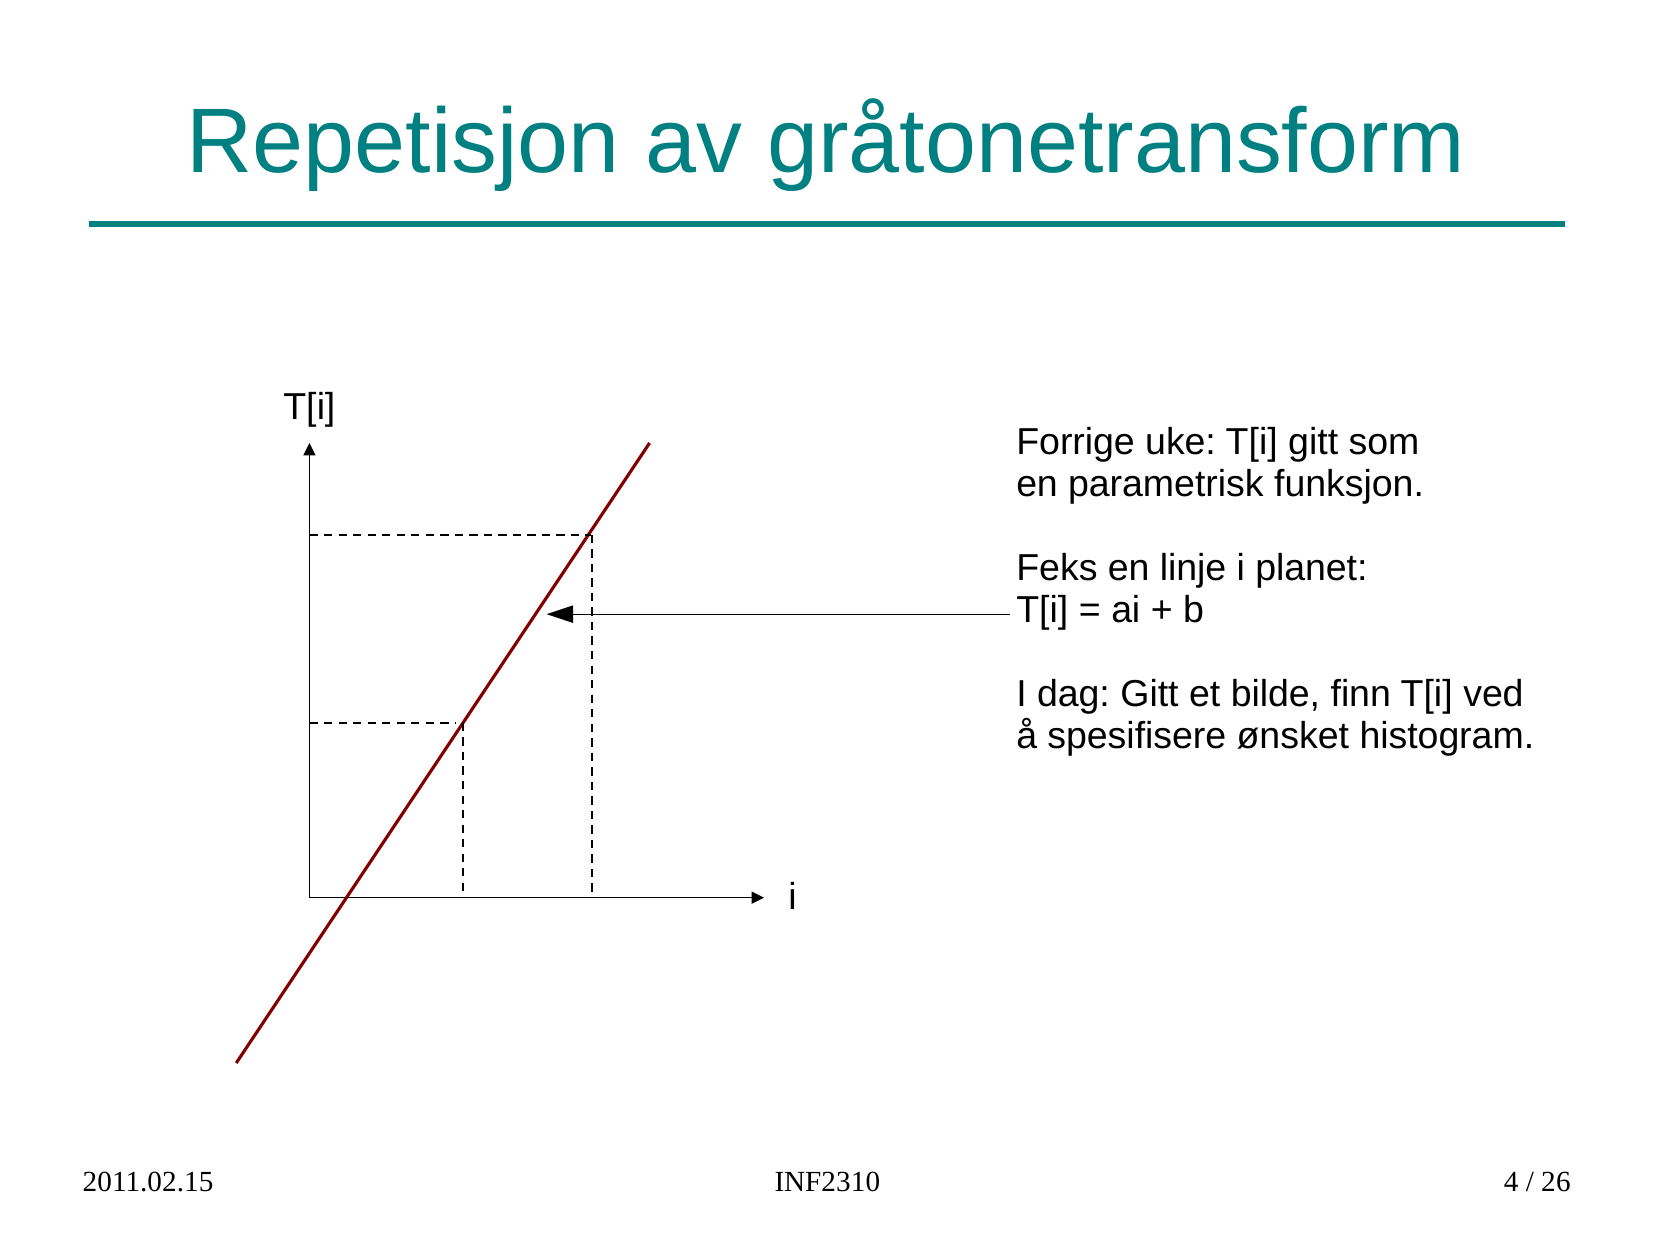

# Repetisjon av gråtonetransform
T[i]
Forrige uke: T[i] gitt som
en parametrisk funksjon.
Feks en linje i planet:
T[i] = ai + b
I dag: Gitt et bilde, finn T[i] ved
å spesifisere ønsket histogram.
i
2011.02.15
INF2310
4